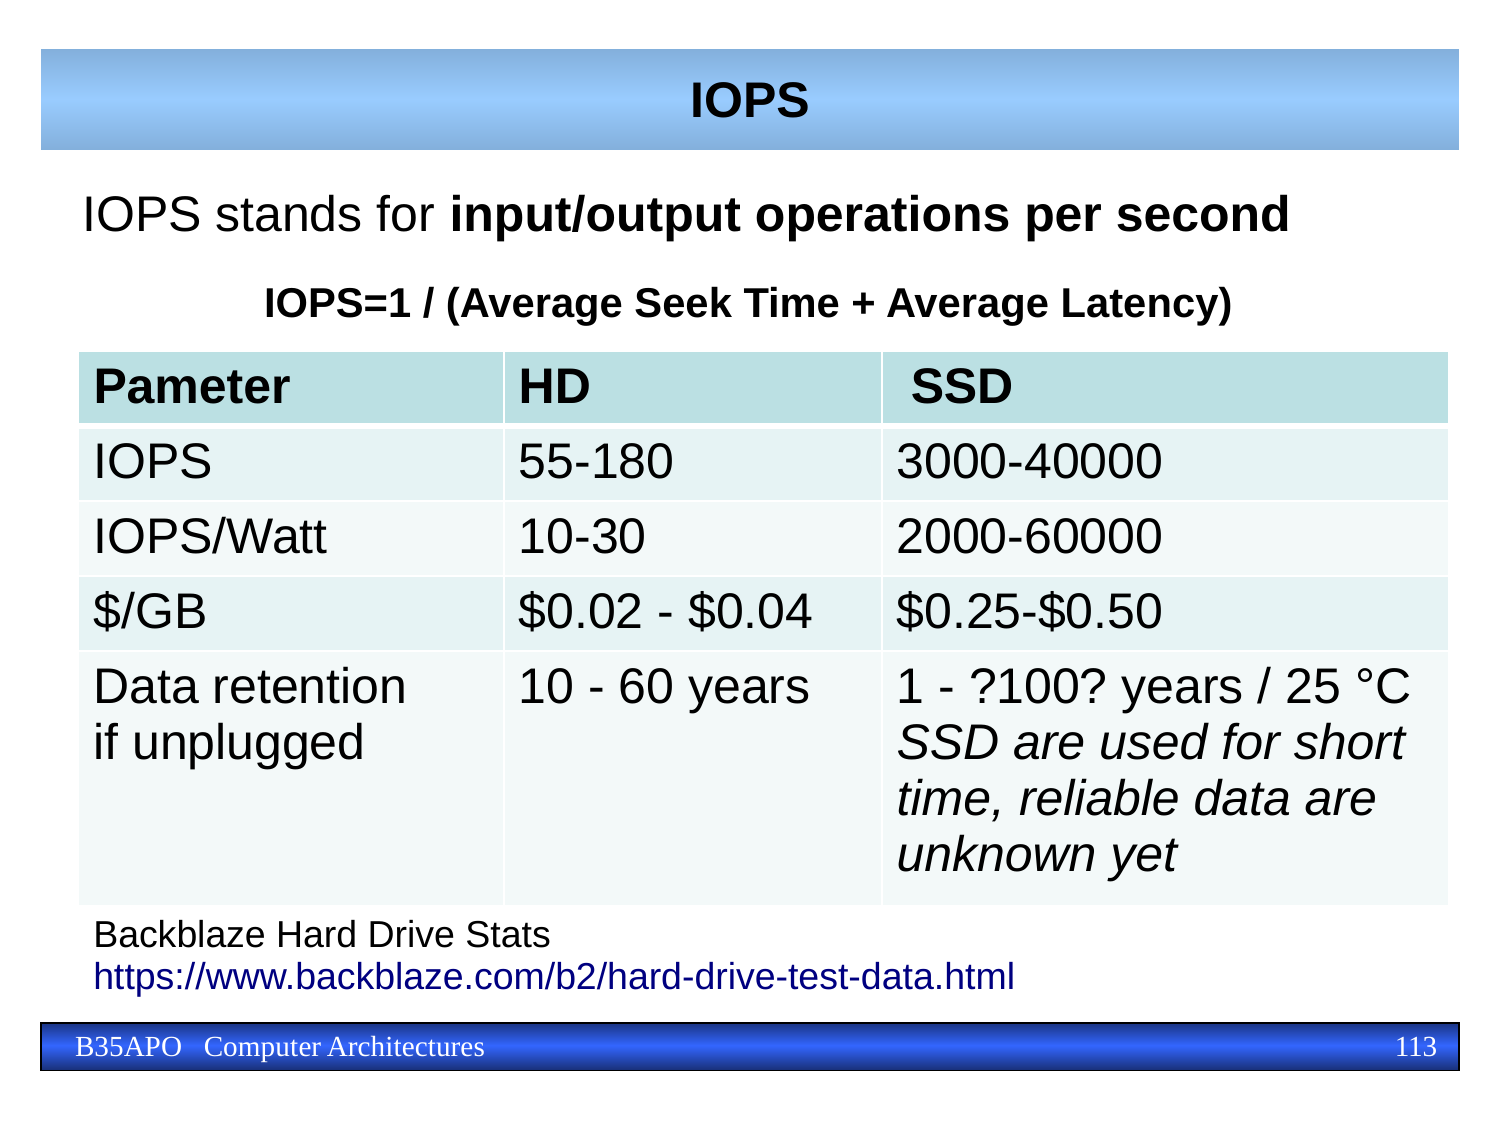

# IOPS
IOPS stands for input/output operations per second
IOPS=1 / (Average Seek Time + Average Latency)
| Pameter | HD | SSD |
| --- | --- | --- |
| IOPS | 55-180 | 3000-40000 |
| IOPS/Watt | 10-30 | 2000-60000 |
| $/GB | $0.02 - $0.04 | $0.25-$0.50 |
| Data retention if unplugged | 10 - 60 years | 1 - ?100? years / 25 °C SSD are used for short time, reliable data are unknown yet |
Backblaze Hard Drive Stats https://www.backblaze.com/b2/hard-drive-test-data.html
B35APO Computer Architectures
113